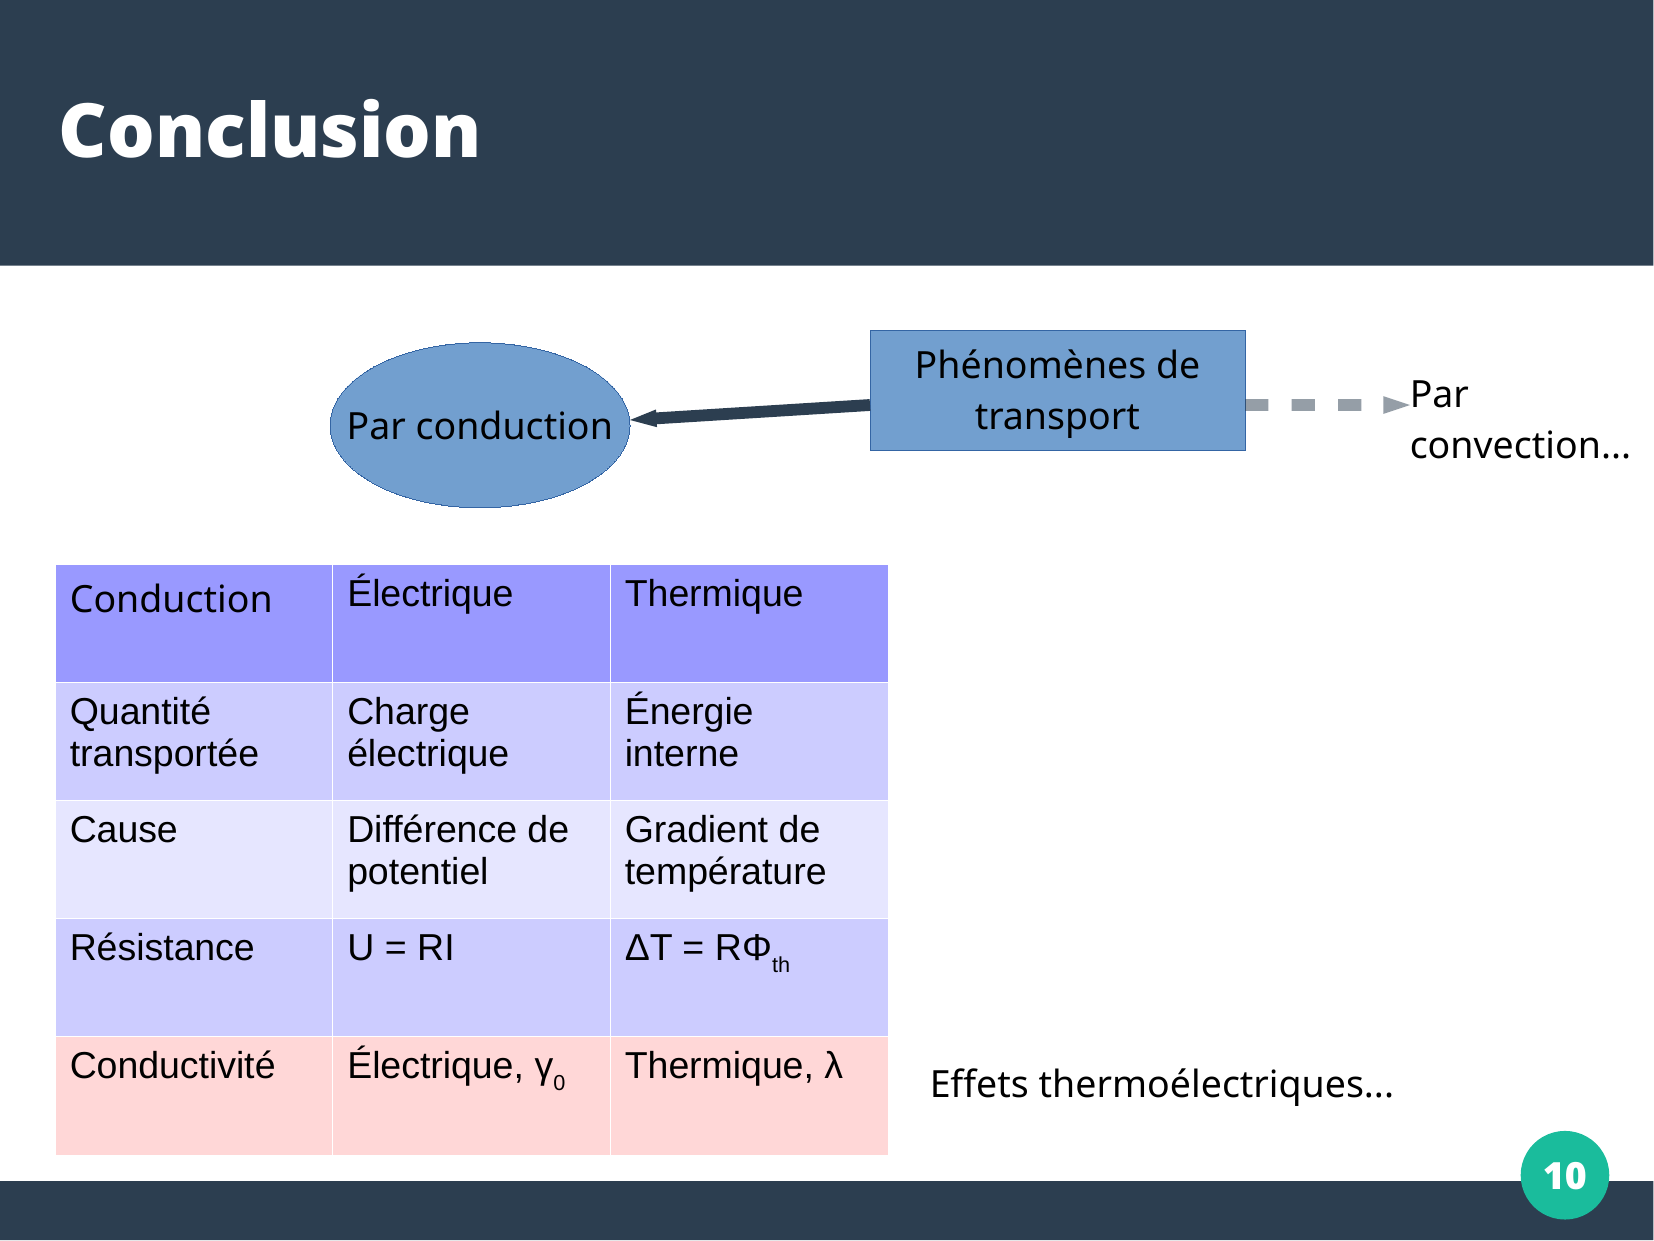

# Conclusion
Phénomènes de
transport
Par conduction
Par convection...
| Conduction | Électrique | Thermique |
| --- | --- | --- |
| Quantité transportée | Charge électrique | Énergie interne |
| Cause | Différence de potentiel | Gradient de température |
| Résistance | U = RI | ΔT = RΦth |
| Conductivité | Électrique, γ0 | Thermique, λ |
Effets thermoélectriques...
10